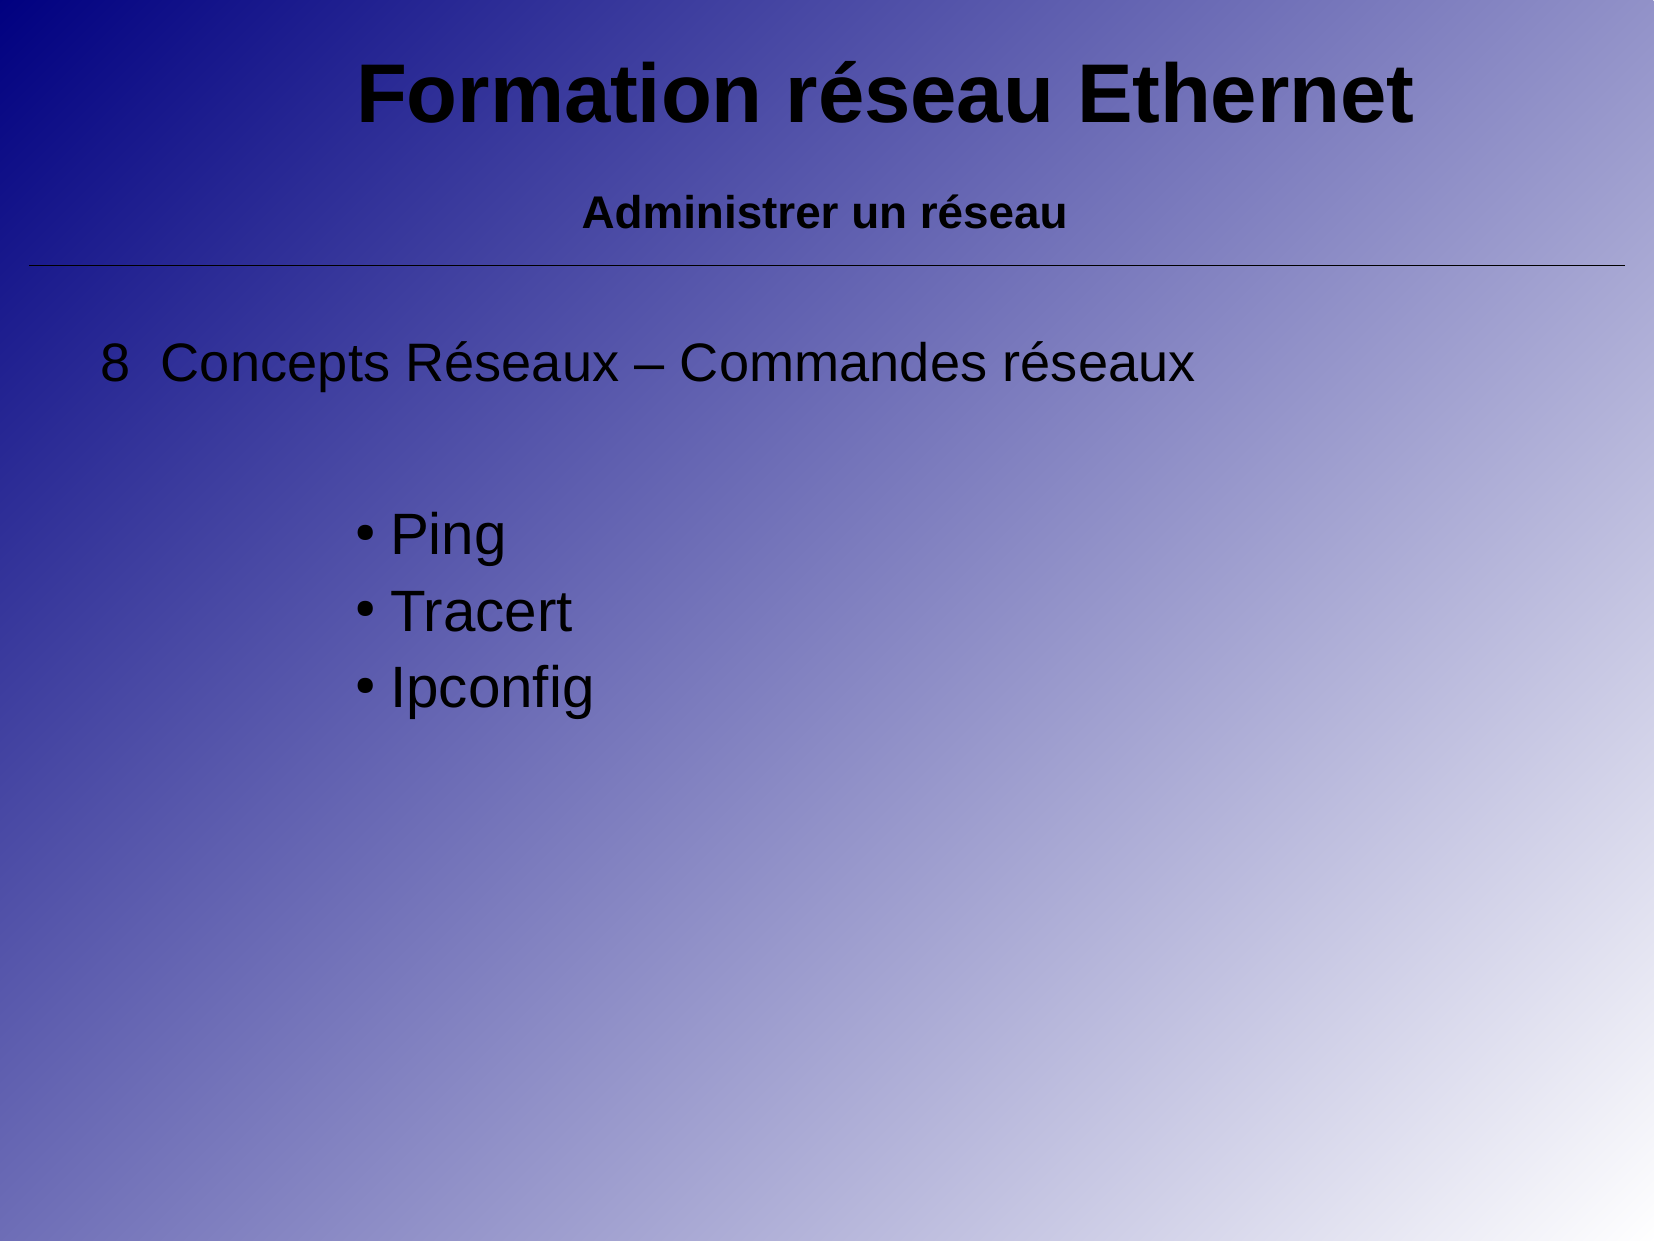

Formation réseau Ethernet
Administrer un réseau
8 Concepts Réseaux – Commandes réseaux
Ping
Tracert
Ipconfig